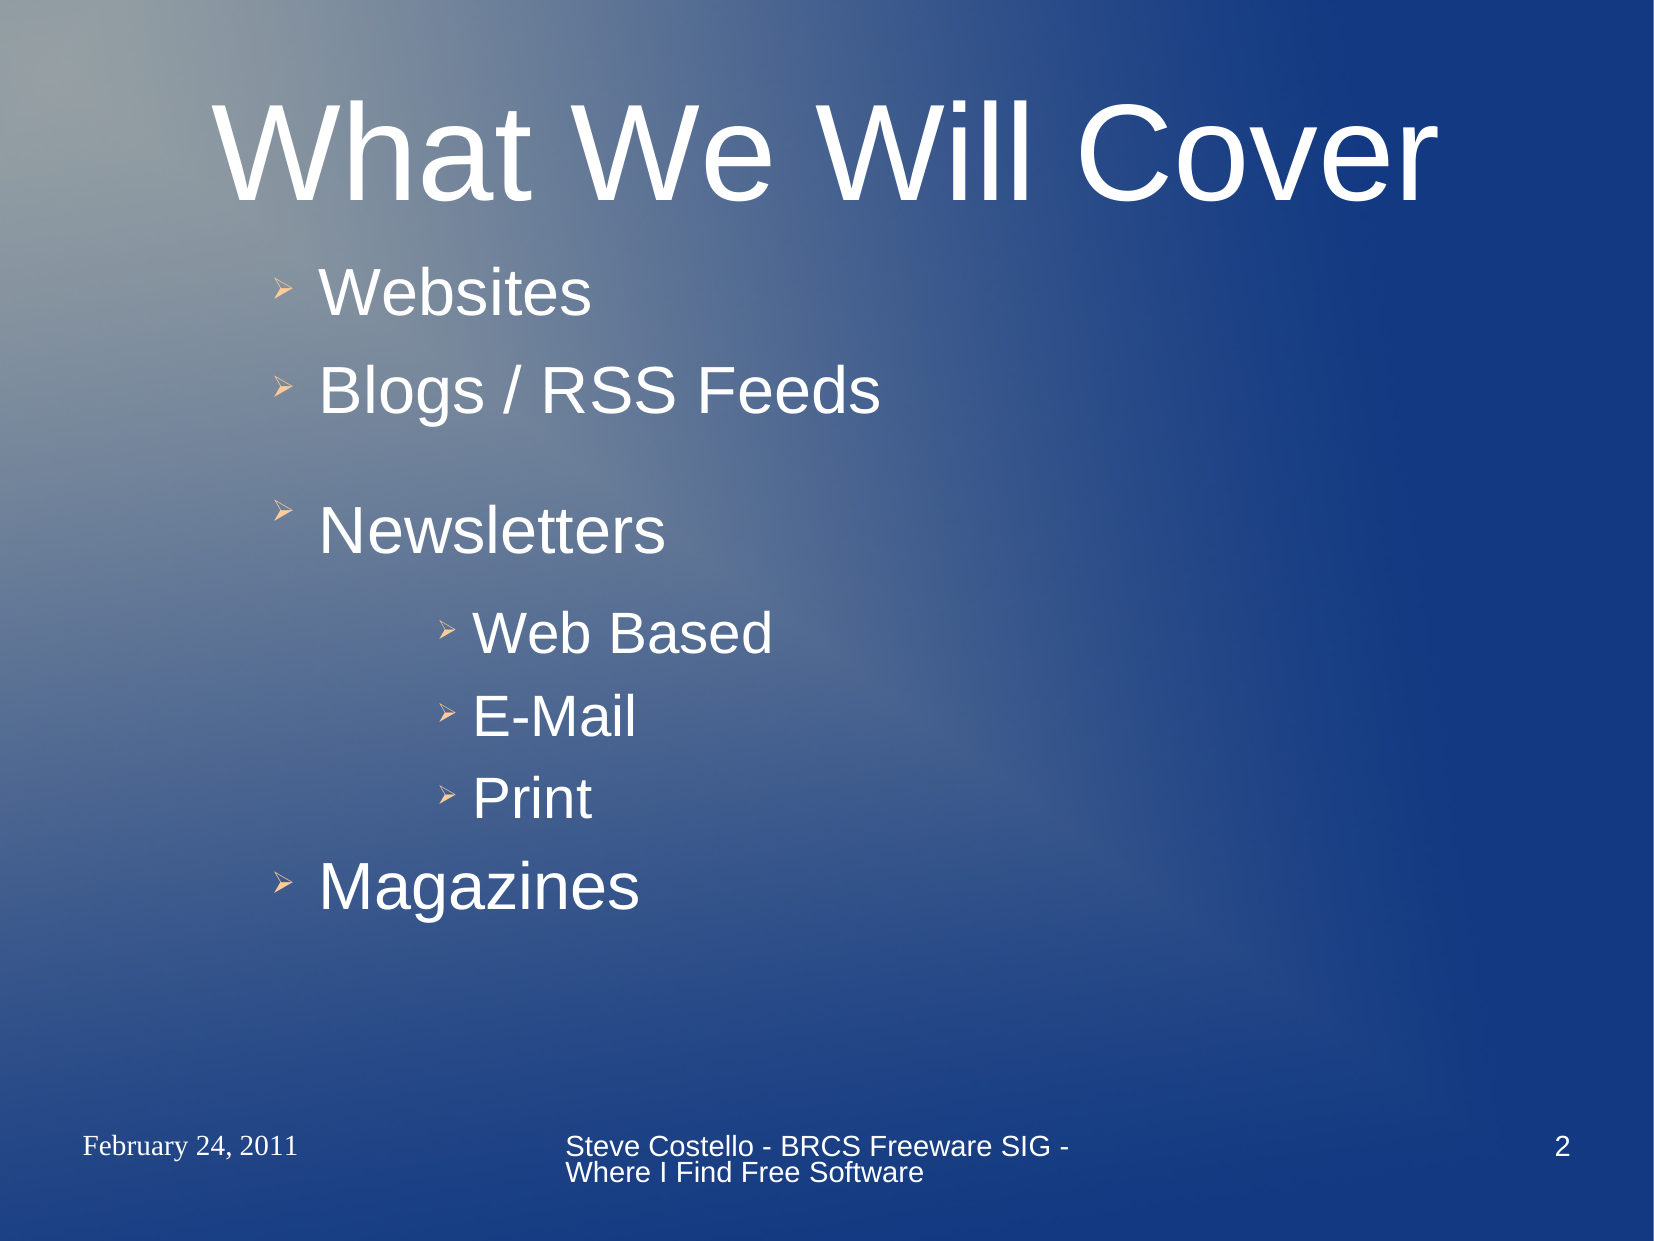

# What We Will Cover
Websites
Blogs / RSS Feeds
Newsletters
Web Based
E-Mail
Print
Magazines
February 24, 2011
Steve Costello - BRCS Freeware SIG - Where I Find Free Software
2